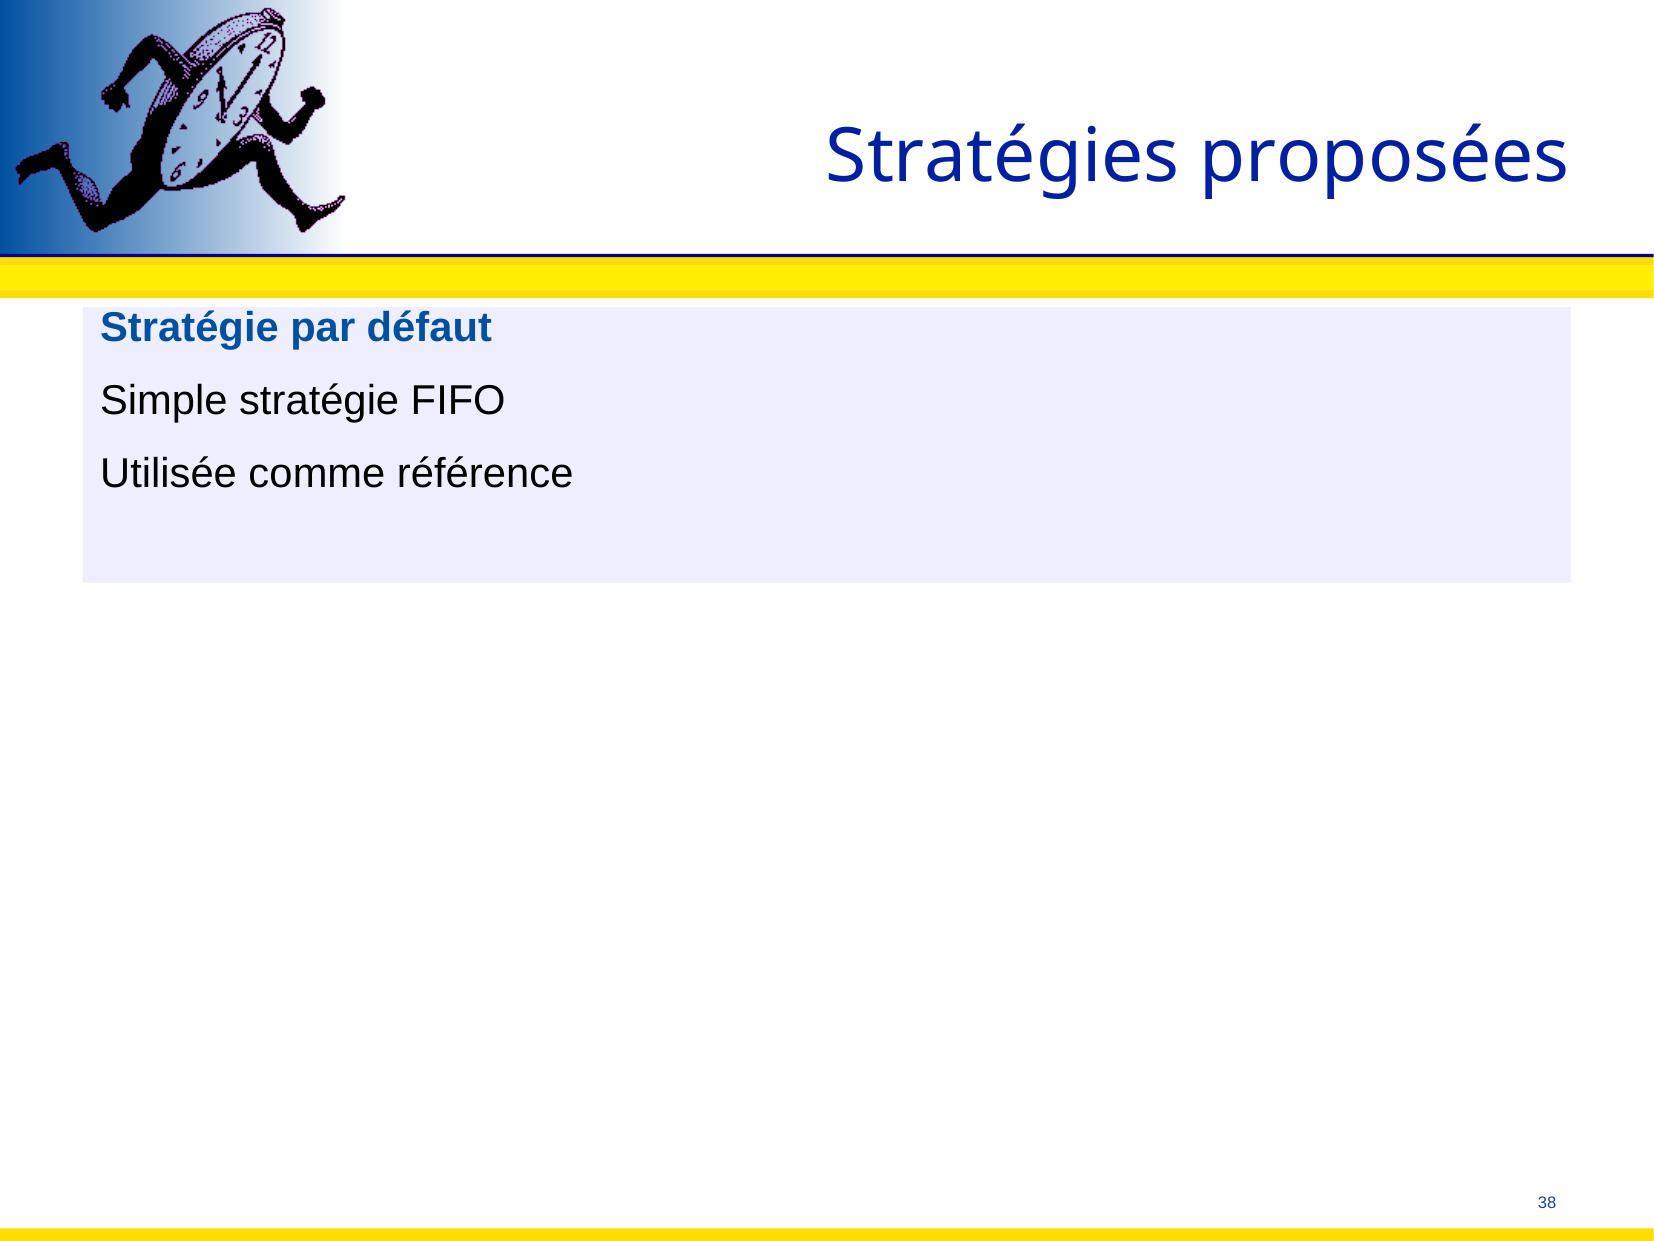

# Stratégies proposées
Stratégie par défaut
Simple stratégie FIFO
Utilisée comme référence